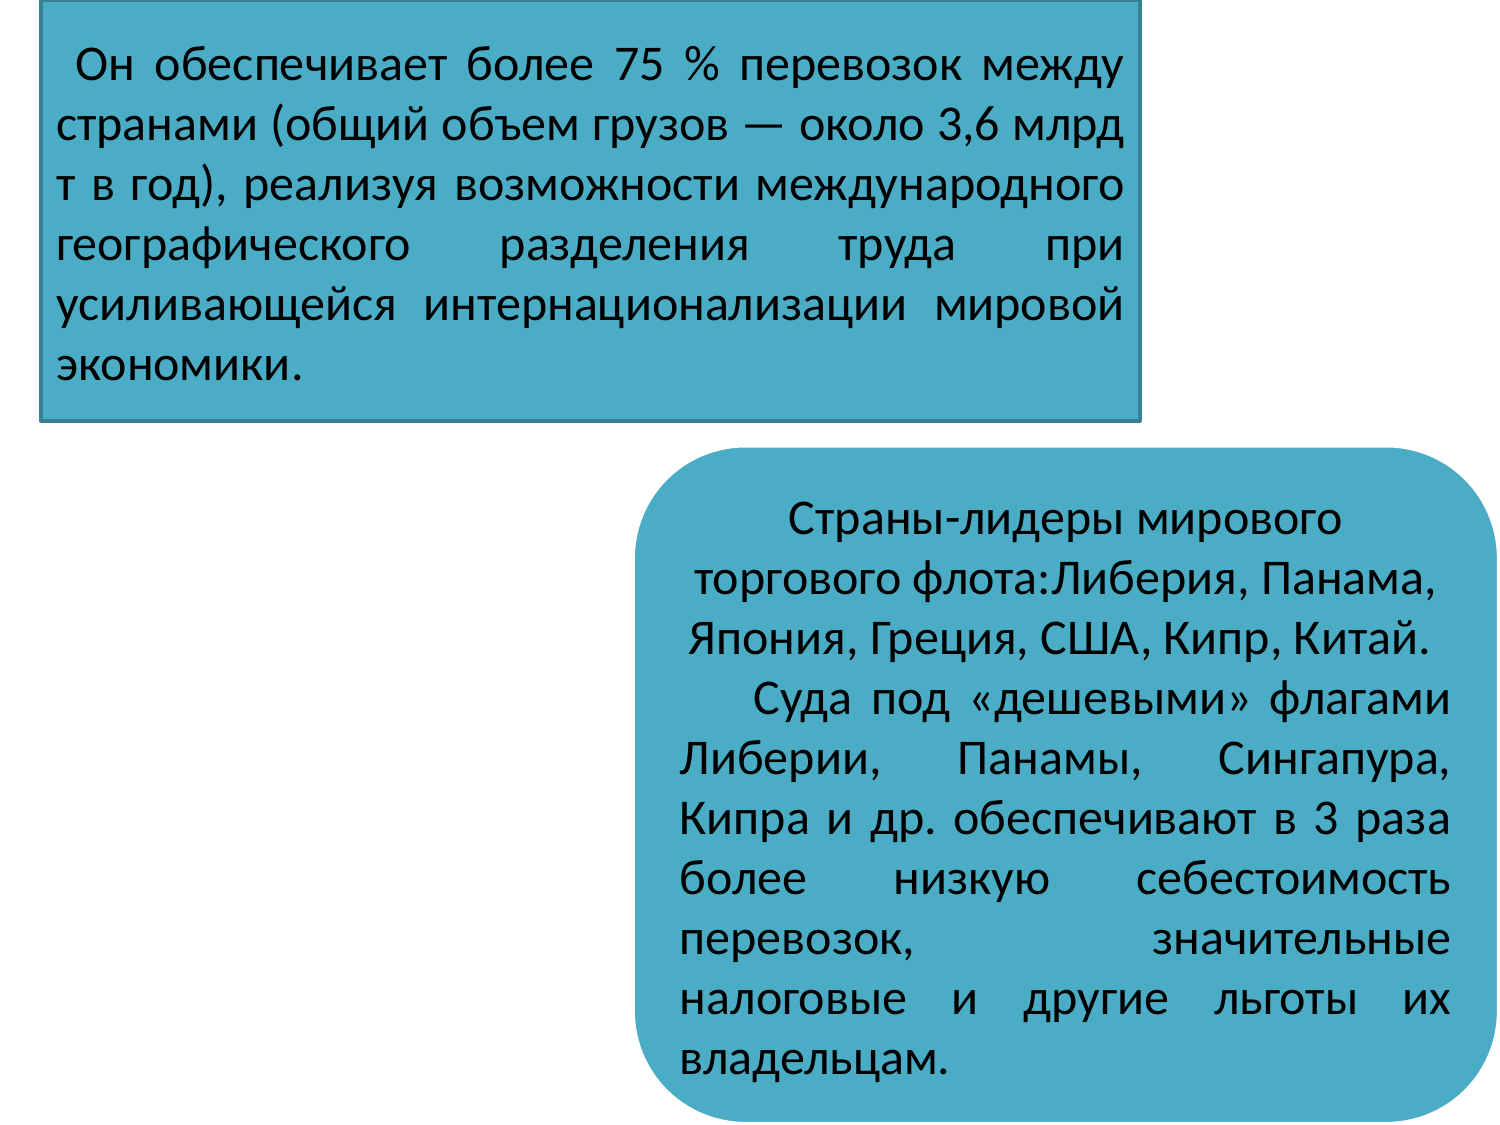

Он обеспечивает более 75 % перевозок между странами (общий объем грузов — около 3,6 млрд т в год), реализуя возможности международного географического разделения труда при усиливающейся интернационализации мировой экономики.
Страны-лидеры мирового торгового флота:Либерия, Панама, Япония, Греция, США, Кипр, Китай.
	Суда под «дешевыми» флагами Либерии, Панамы, Сингапура, Кипра и др. обеспечивают в 3 раза более низкую себестоимость перевозок, значительные налоговые и другие льготы их владельцам.